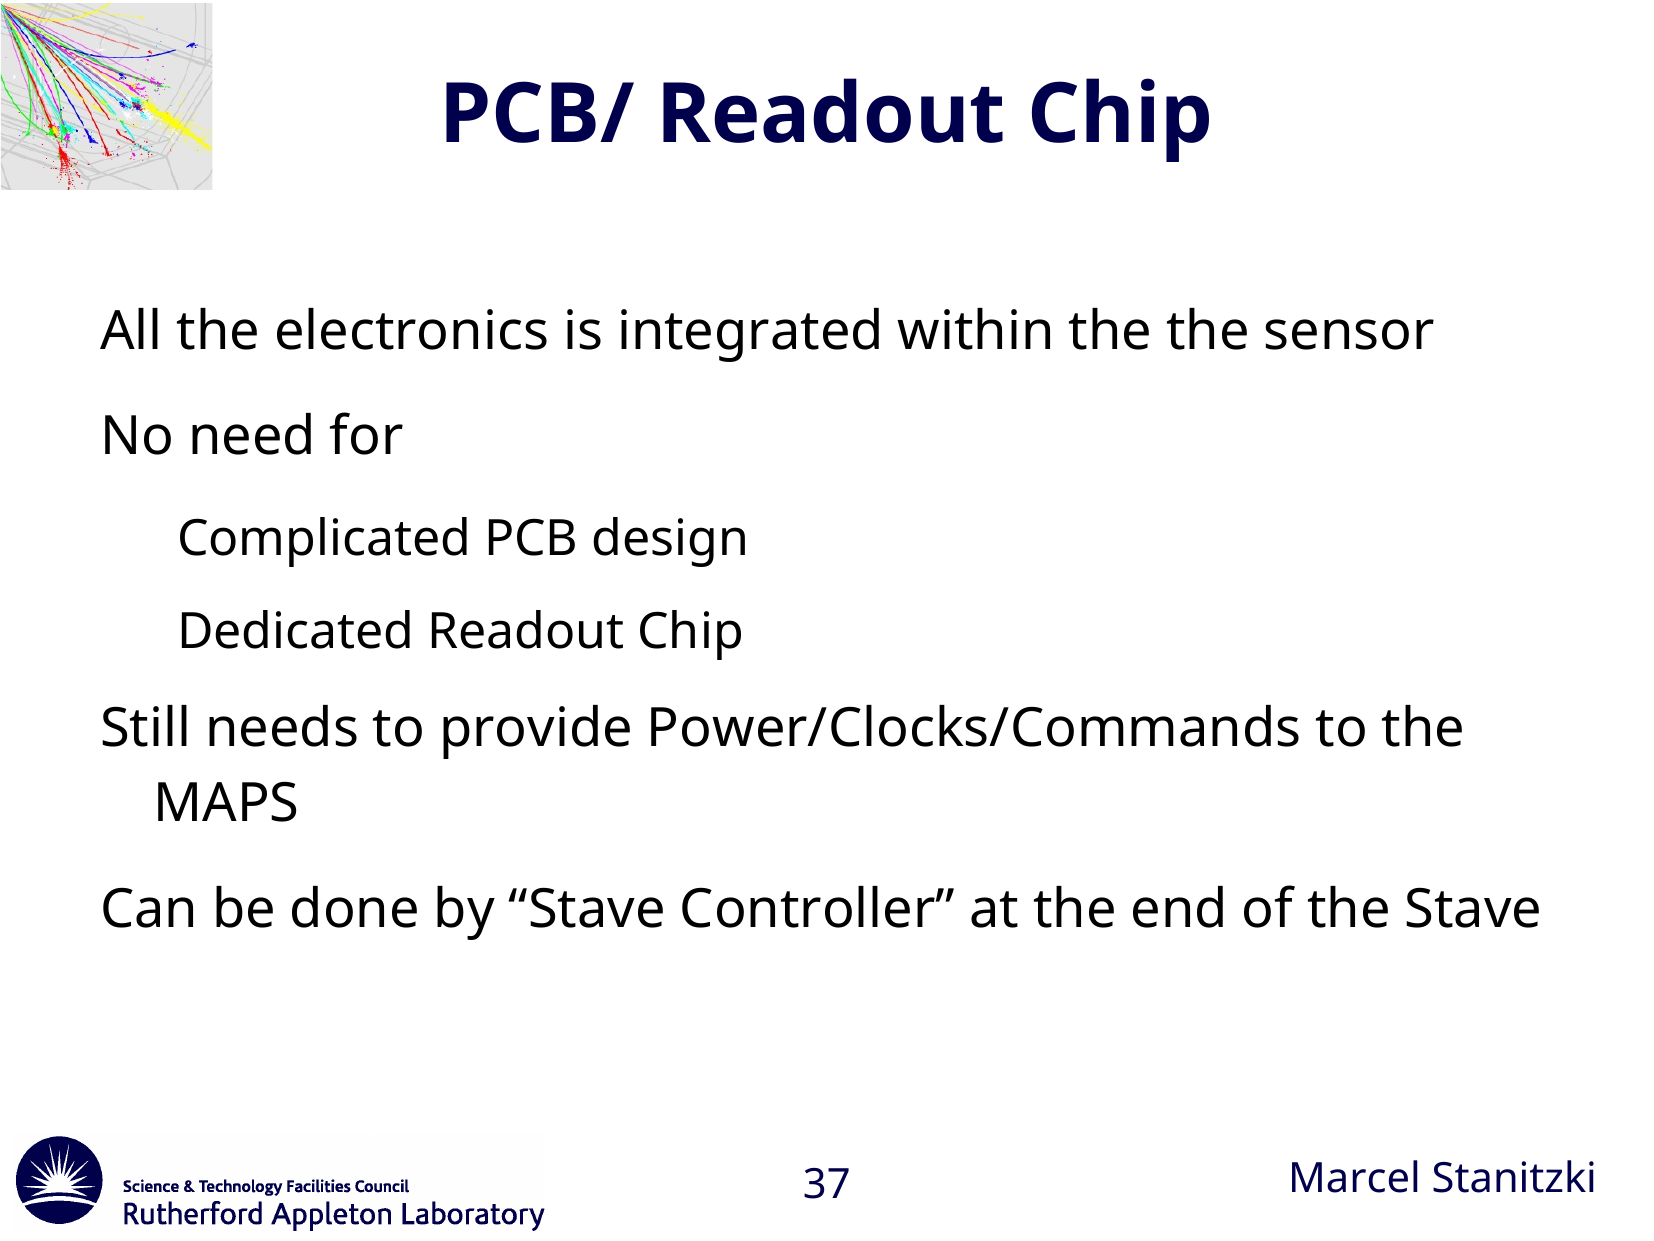

# PCB/ Readout Chip
All the electronics is integrated within the the sensor
No need for
Complicated PCB design
Dedicated Readout Chip
Still needs to provide Power/Clocks/Commands to the MAPS
Can be done by “Stave Controller” at the end of the Stave